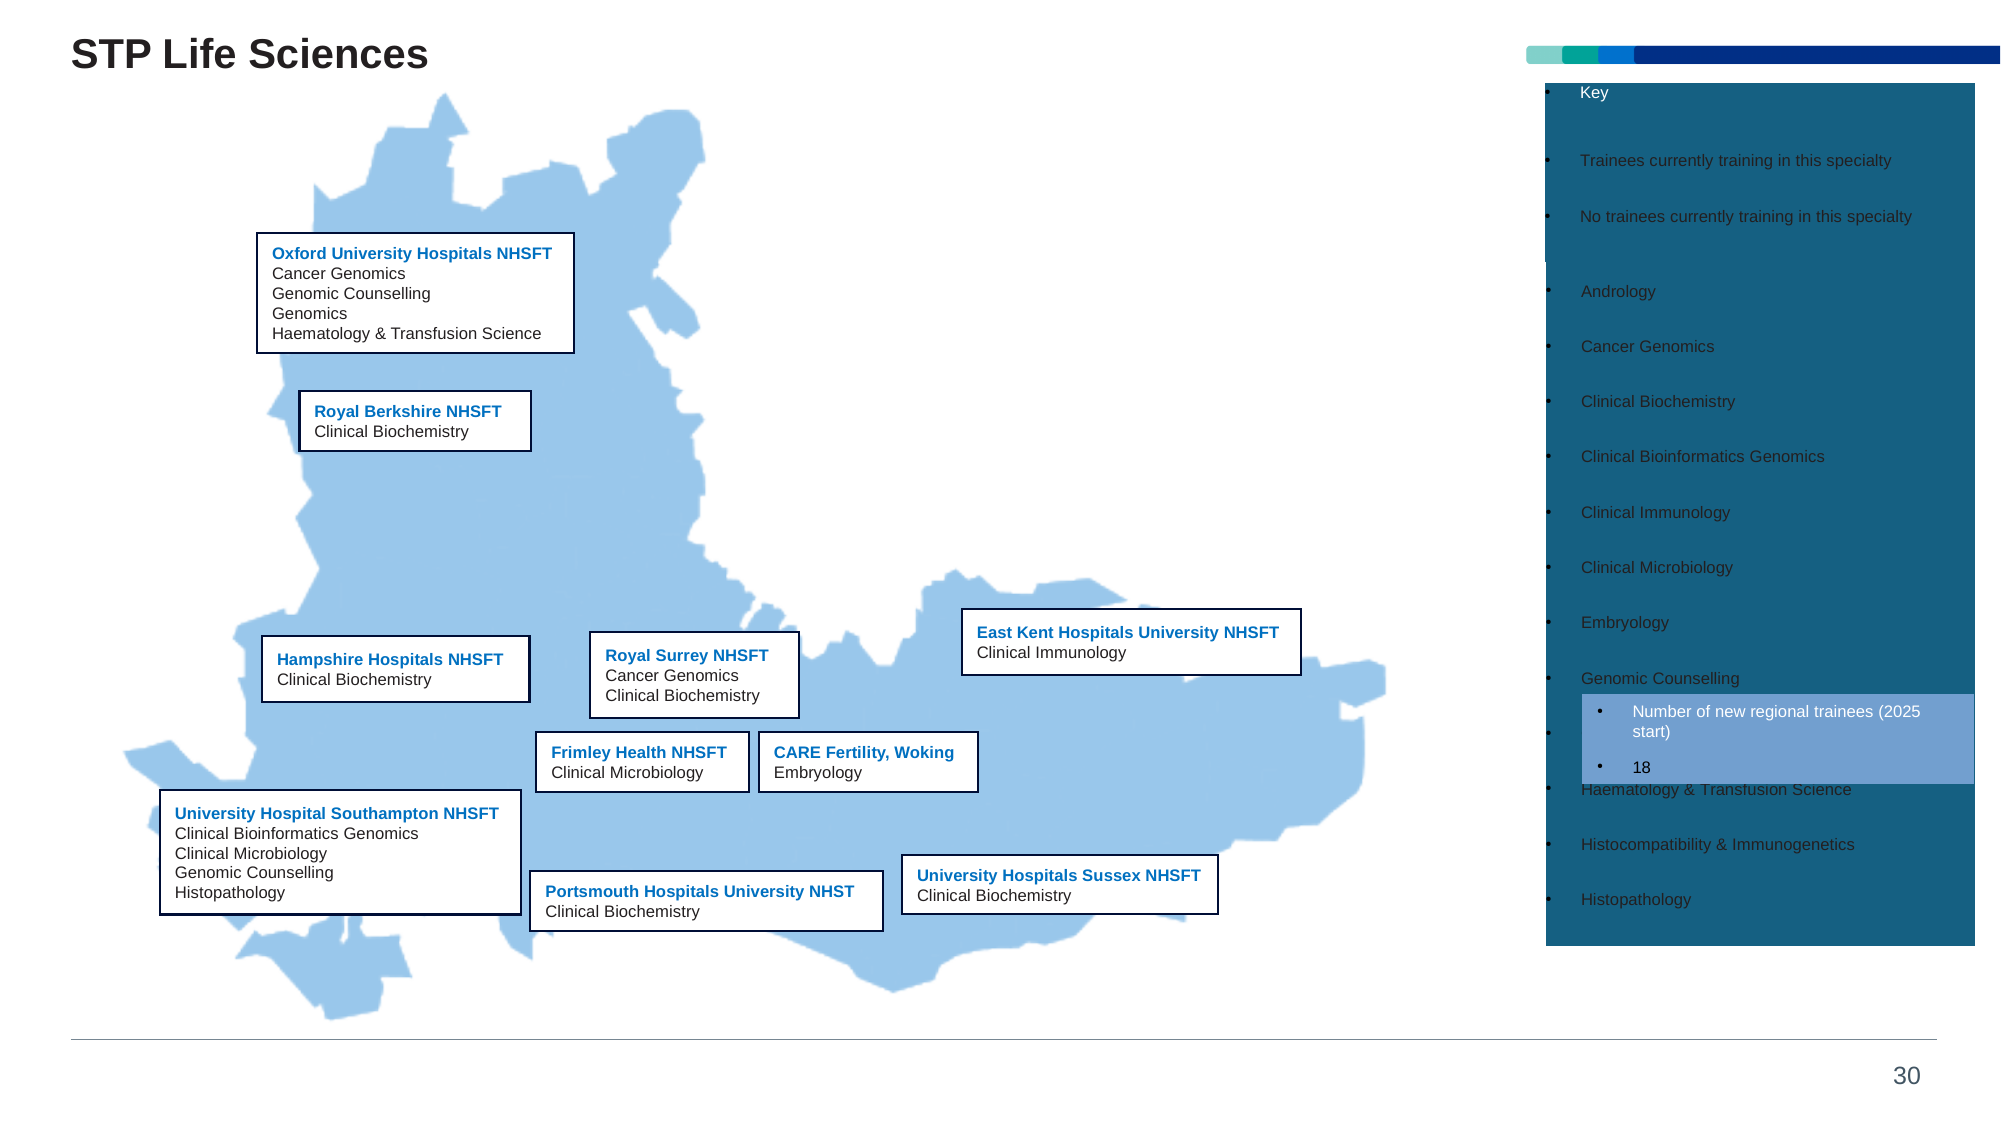

# STP Life Sciences
| Key | |
| --- | --- |
| Trainees currently training in this specialty | |
| No trainees currently training in this specialty | |
| Specialty | |
| --- | --- |
| Andrology | |
| Cancer Genomics | |
| Clinical Biochemistry | |
| Clinical Bioinformatics Genomics | |
| Clinical Immunology | |
| Clinical Microbiology | |
| Embryology | |
| Genomic Counselling | |
| Genomics | |
| Haematology & Transfusion Science | |
| Histocompatibility & Immunogenetics | |
| Histopathology | |
Oxford University Hospitals NHSFT
Cancer Genomics
Genomic Counselling
Genomics
Haematology & Transfusion Science
Royal Berkshire NHSFT
Clinical Biochemistry
East Kent Hospitals University NHSFT
Clinical Immunology
Royal Surrey NHSFT
Cancer Genomics
Clinical Biochemistry
Hampshire Hospitals NHSFT
Clinical Biochemistry
| Number of new regional trainees (2025 start) |
| --- |
| 18 |
Frimley Health NHSFT
Clinical Microbiology
CARE Fertility, Woking
Embryology
University Hospital Southampton NHSFT
Clinical Bioinformatics Genomics
Clinical Microbiology
Genomic Counselling
Histopathology
University Hospitals Sussex NHSFT
Clinical Biochemistry
Portsmouth Hospitals University NHST
Clinical Biochemistry